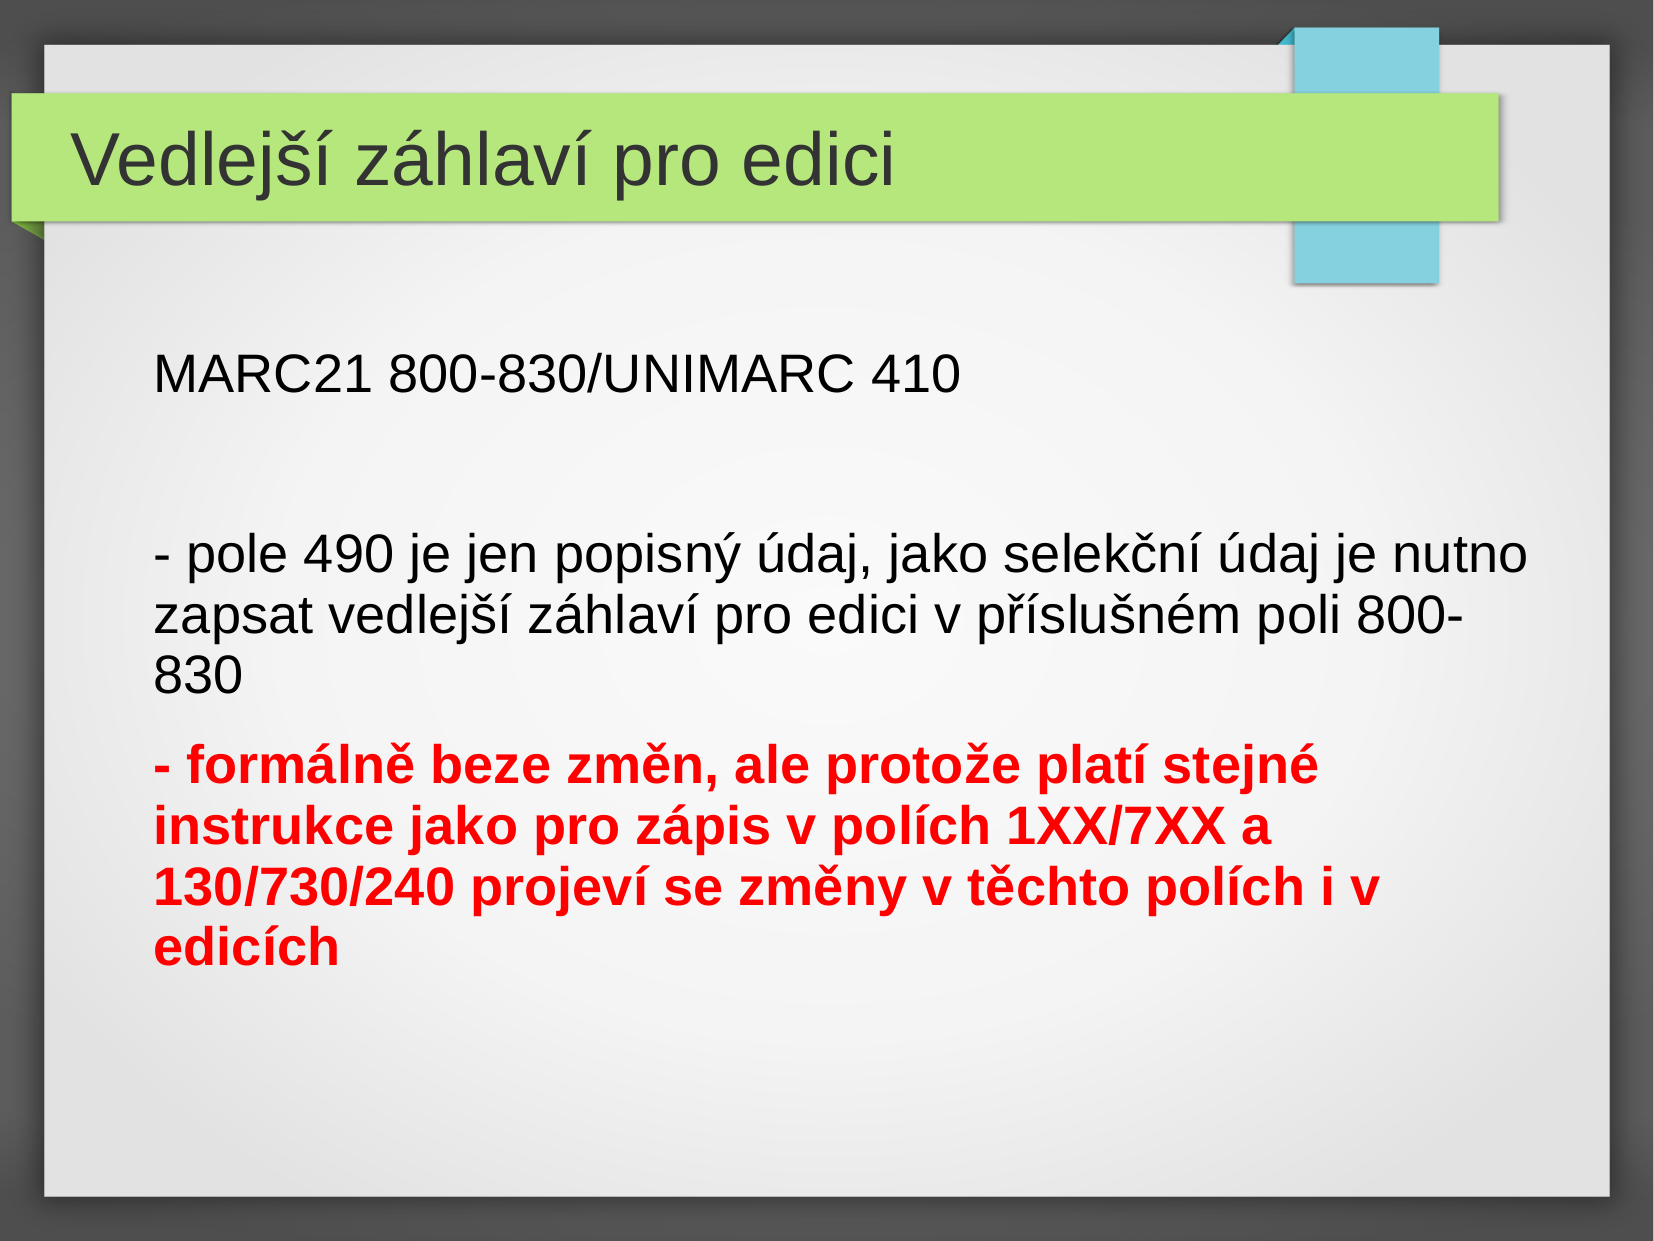

# Vedlejší záhlaví pro edici
MARC21 800-830/UNIMARC 410
- pole 490 je jen popisný údaj, jako selekční údaj je nutno zapsat vedlejší záhlaví pro edici v příslušném poli 800-830
- formálně beze změn, ale protože platí stejné instrukce jako pro zápis v polích 1XX/7XX a 130/730/240 projeví se změny v těchto polích i v edicích